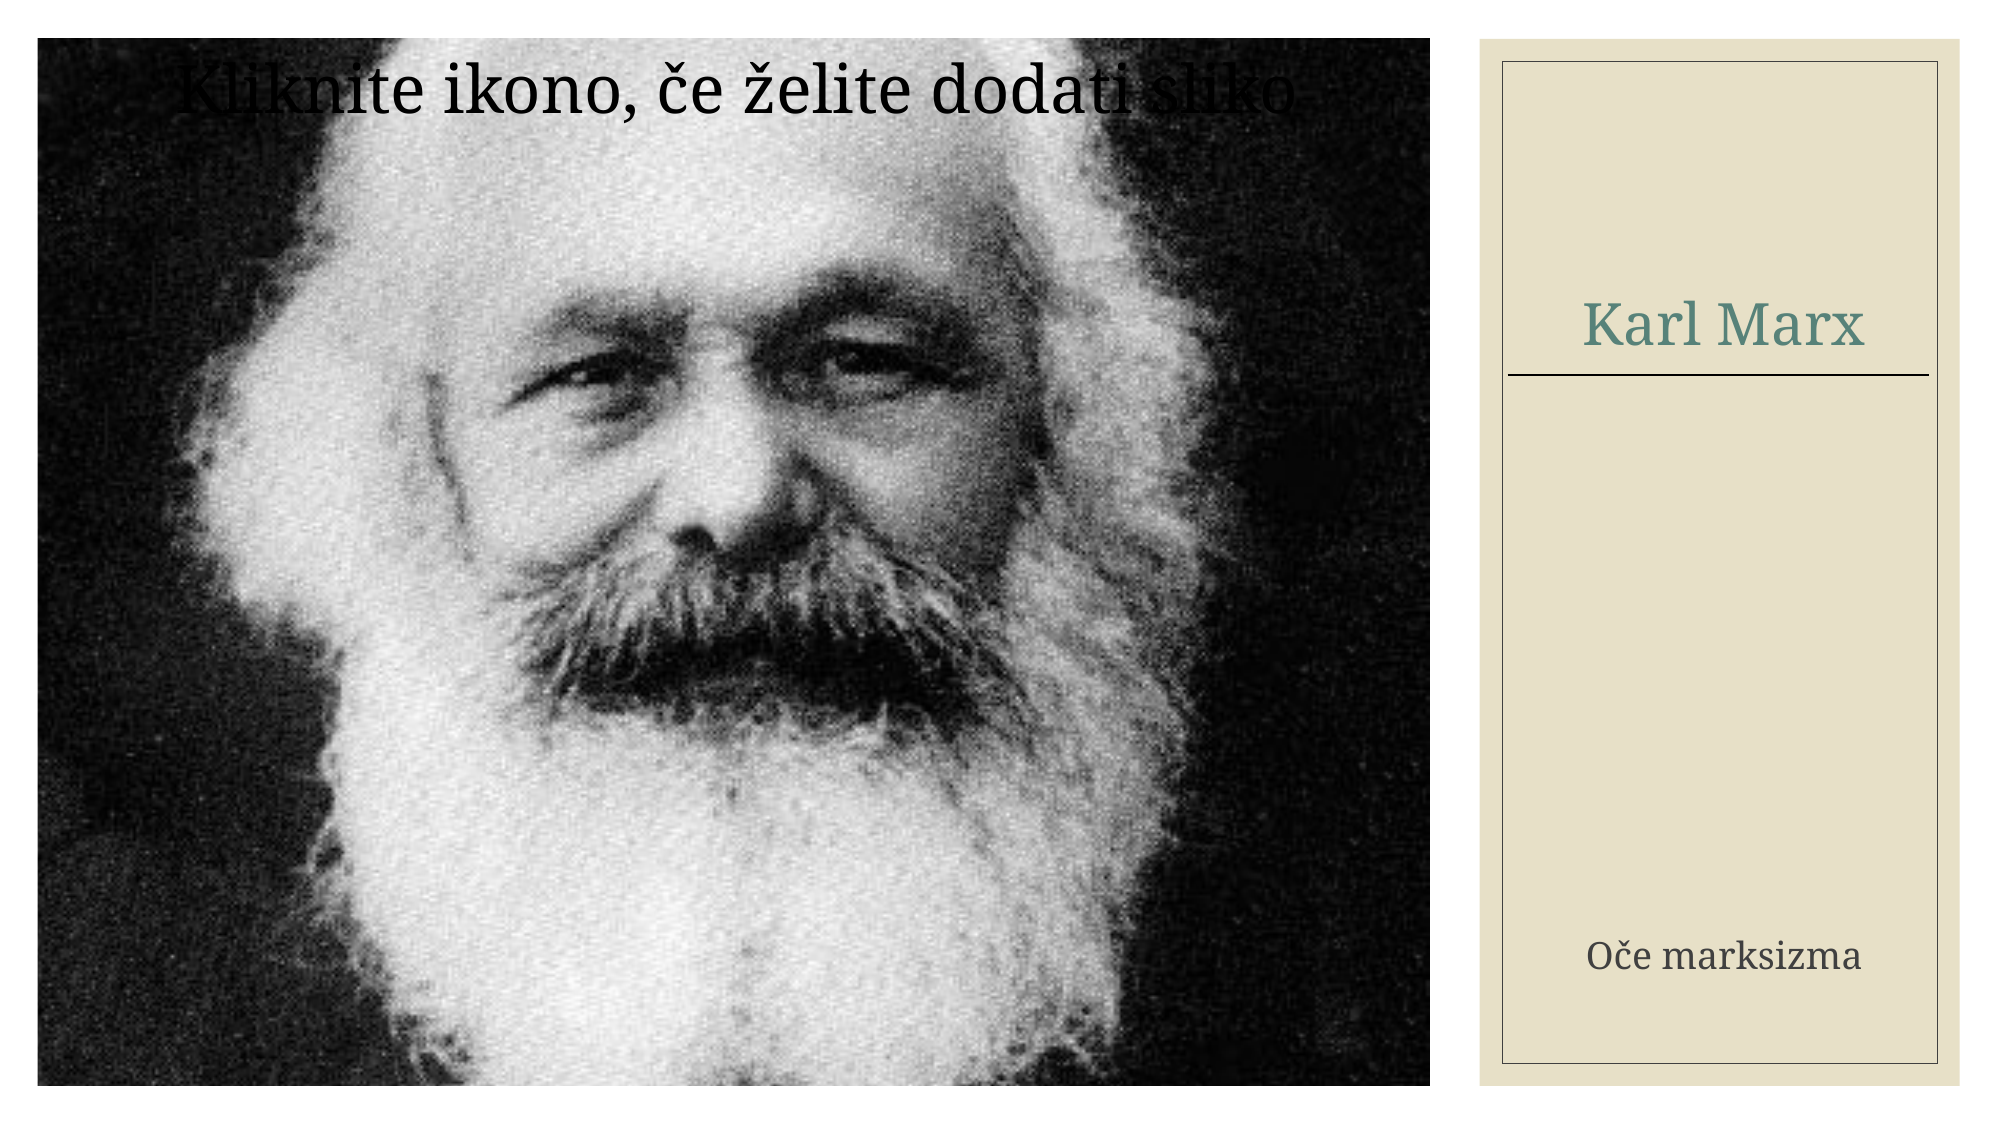

Kliknite ikono, če želite dodati sliko
# Karl Marx
Oče marksizma